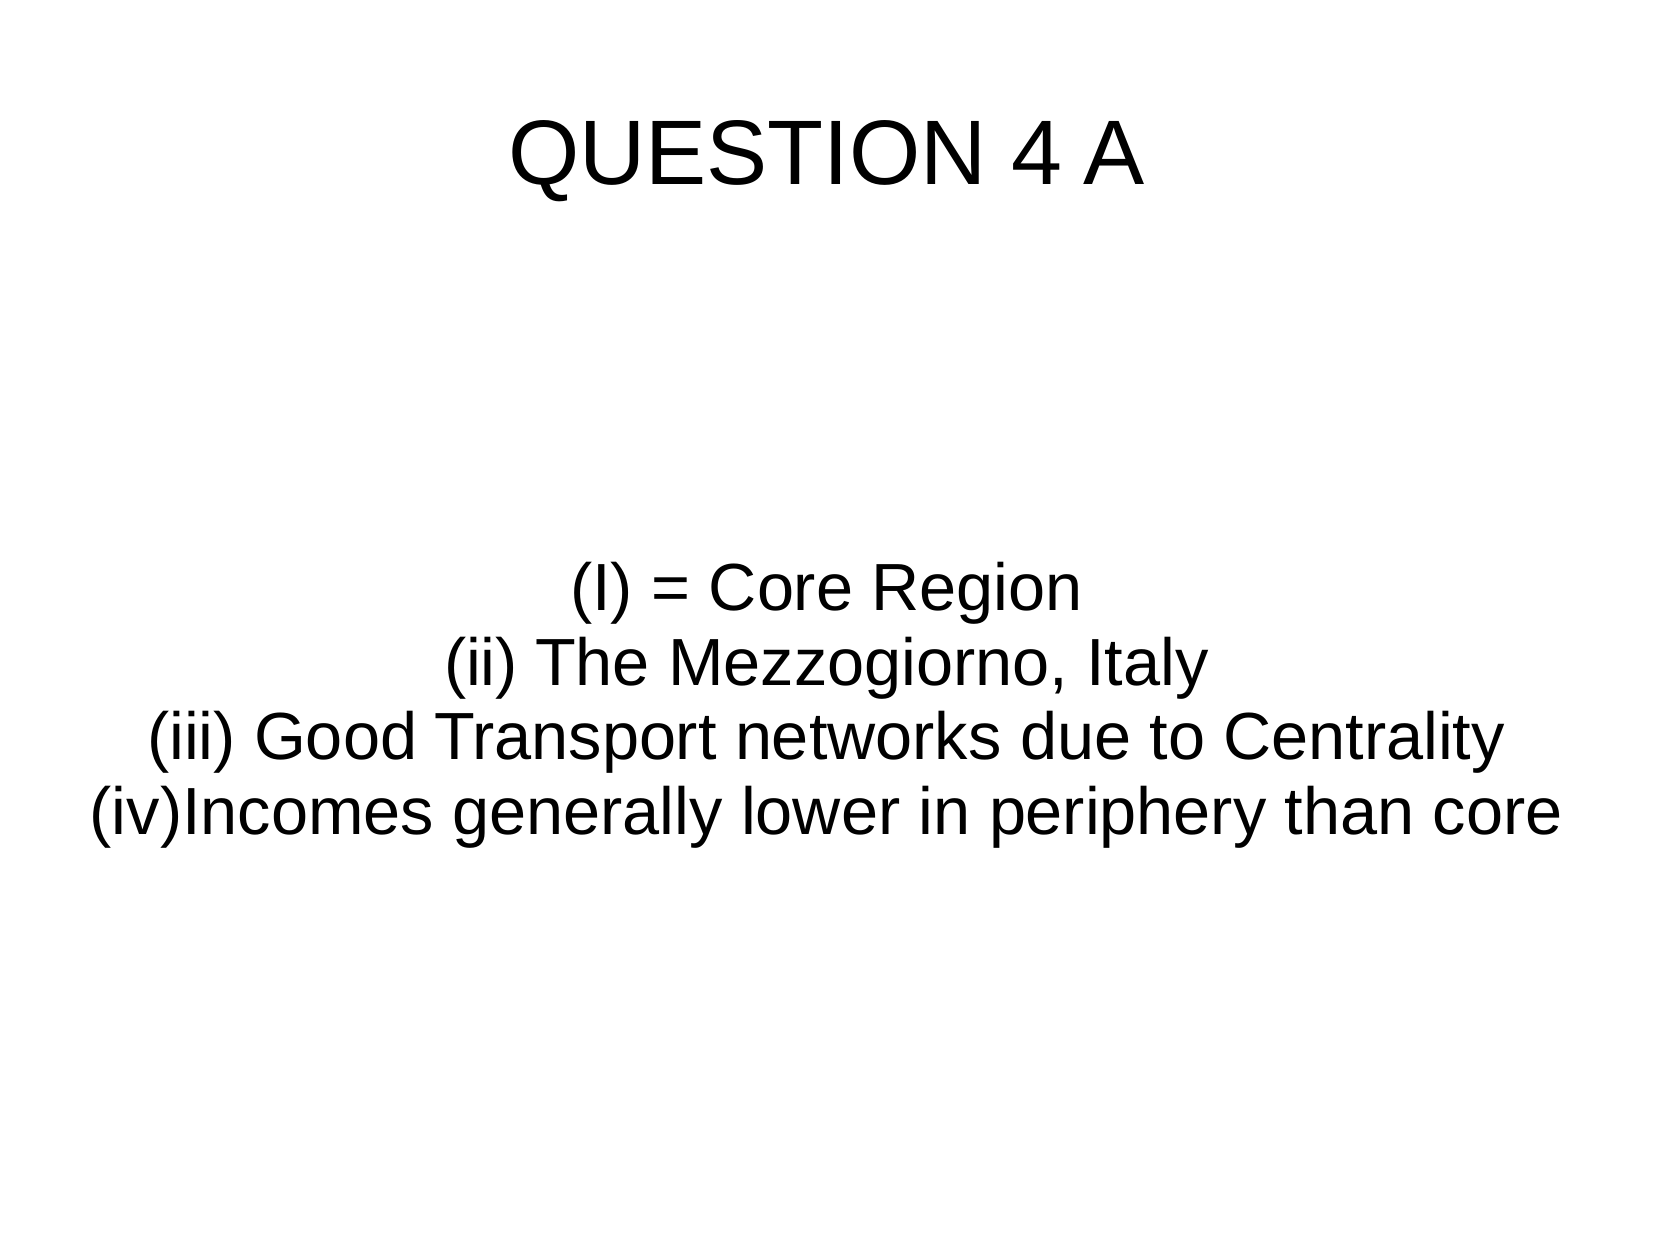

# QUESTION 4 A
(I) = Core Region
(ii) The Mezzogiorno, Italy
(iii) Good Transport networks due to Centrality
(iv)Incomes generally lower in periphery than core